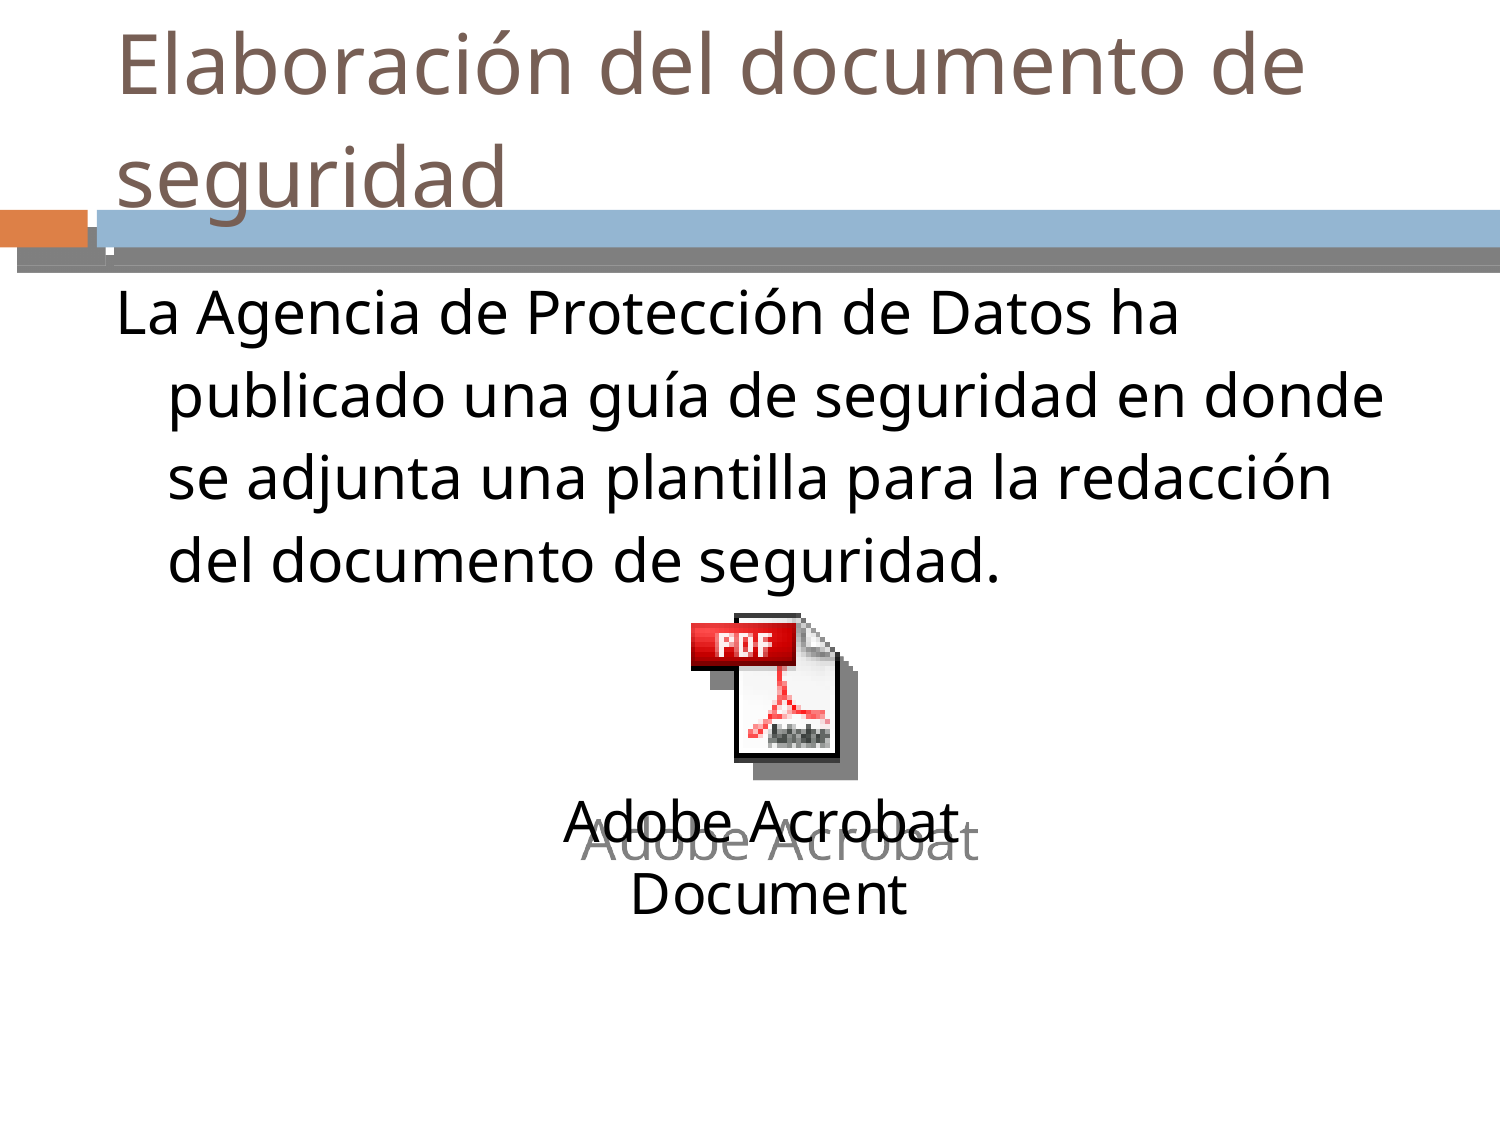

# Elaboración del documento de seguridad
La Agencia de Protección de Datos ha publicado una guía de seguridad en donde se adjunta una plantilla para la redacción del documento de seguridad.